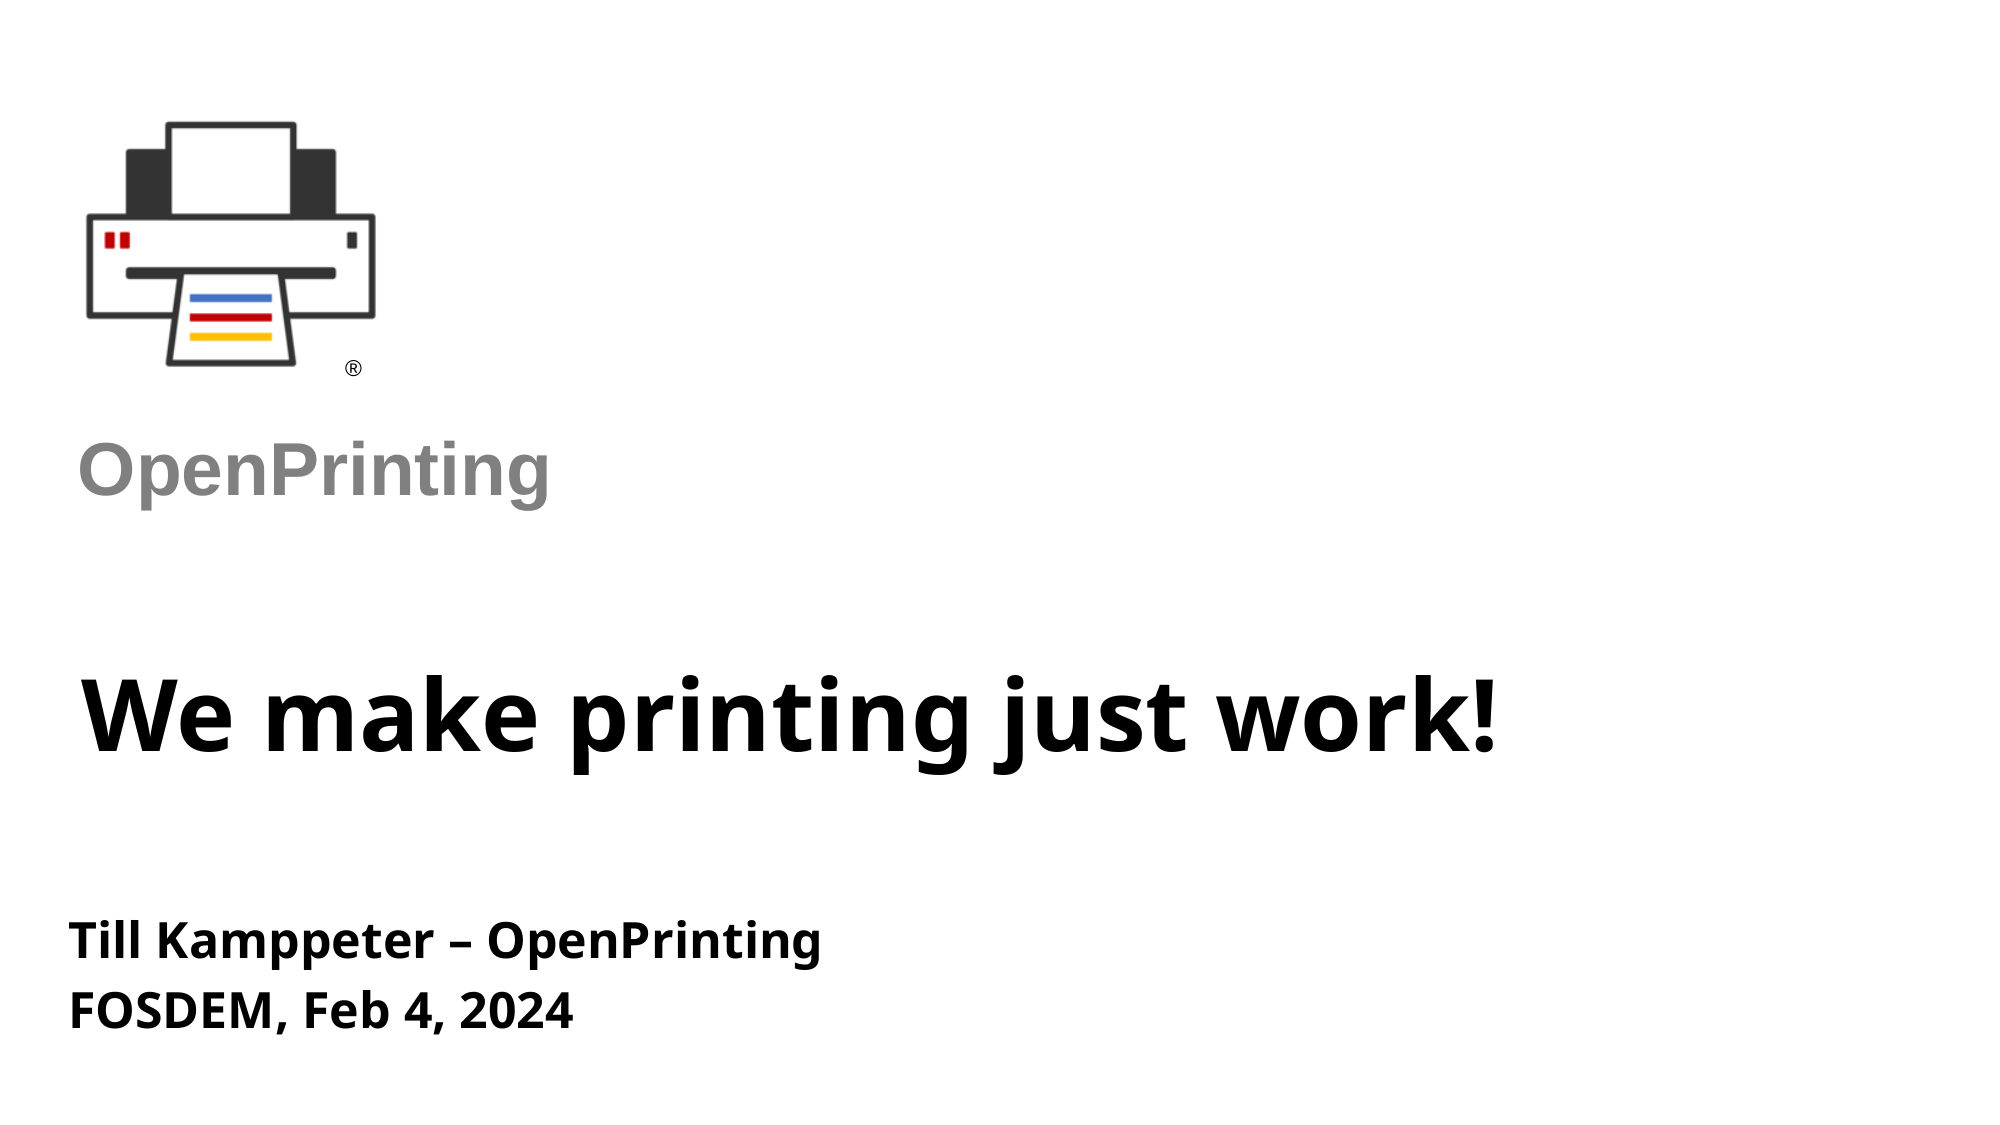

# We make printing just work!
Till Kamppeter – OpenPrinting
FOSDEM, Feb 4, 2024